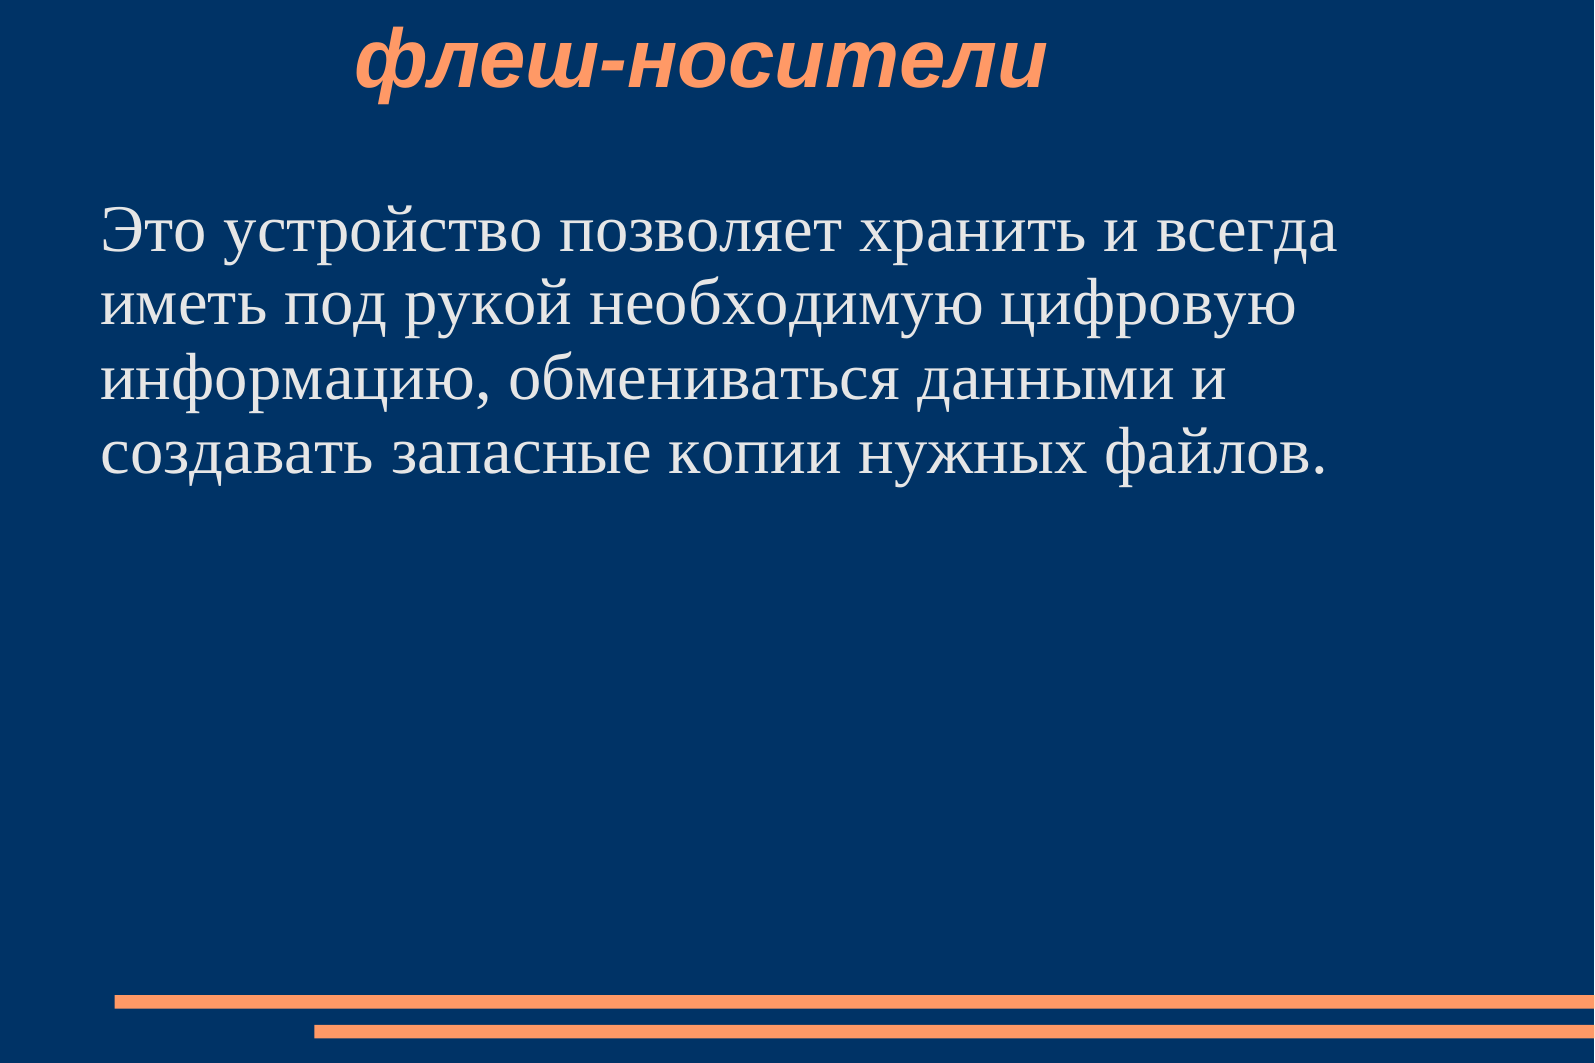

# флеш-носители
Это устройство позволяет хранить и всегда иметь под рукой необходимую цифровую информацию, обмениваться данными и создавать запасные копии нужных файлов.